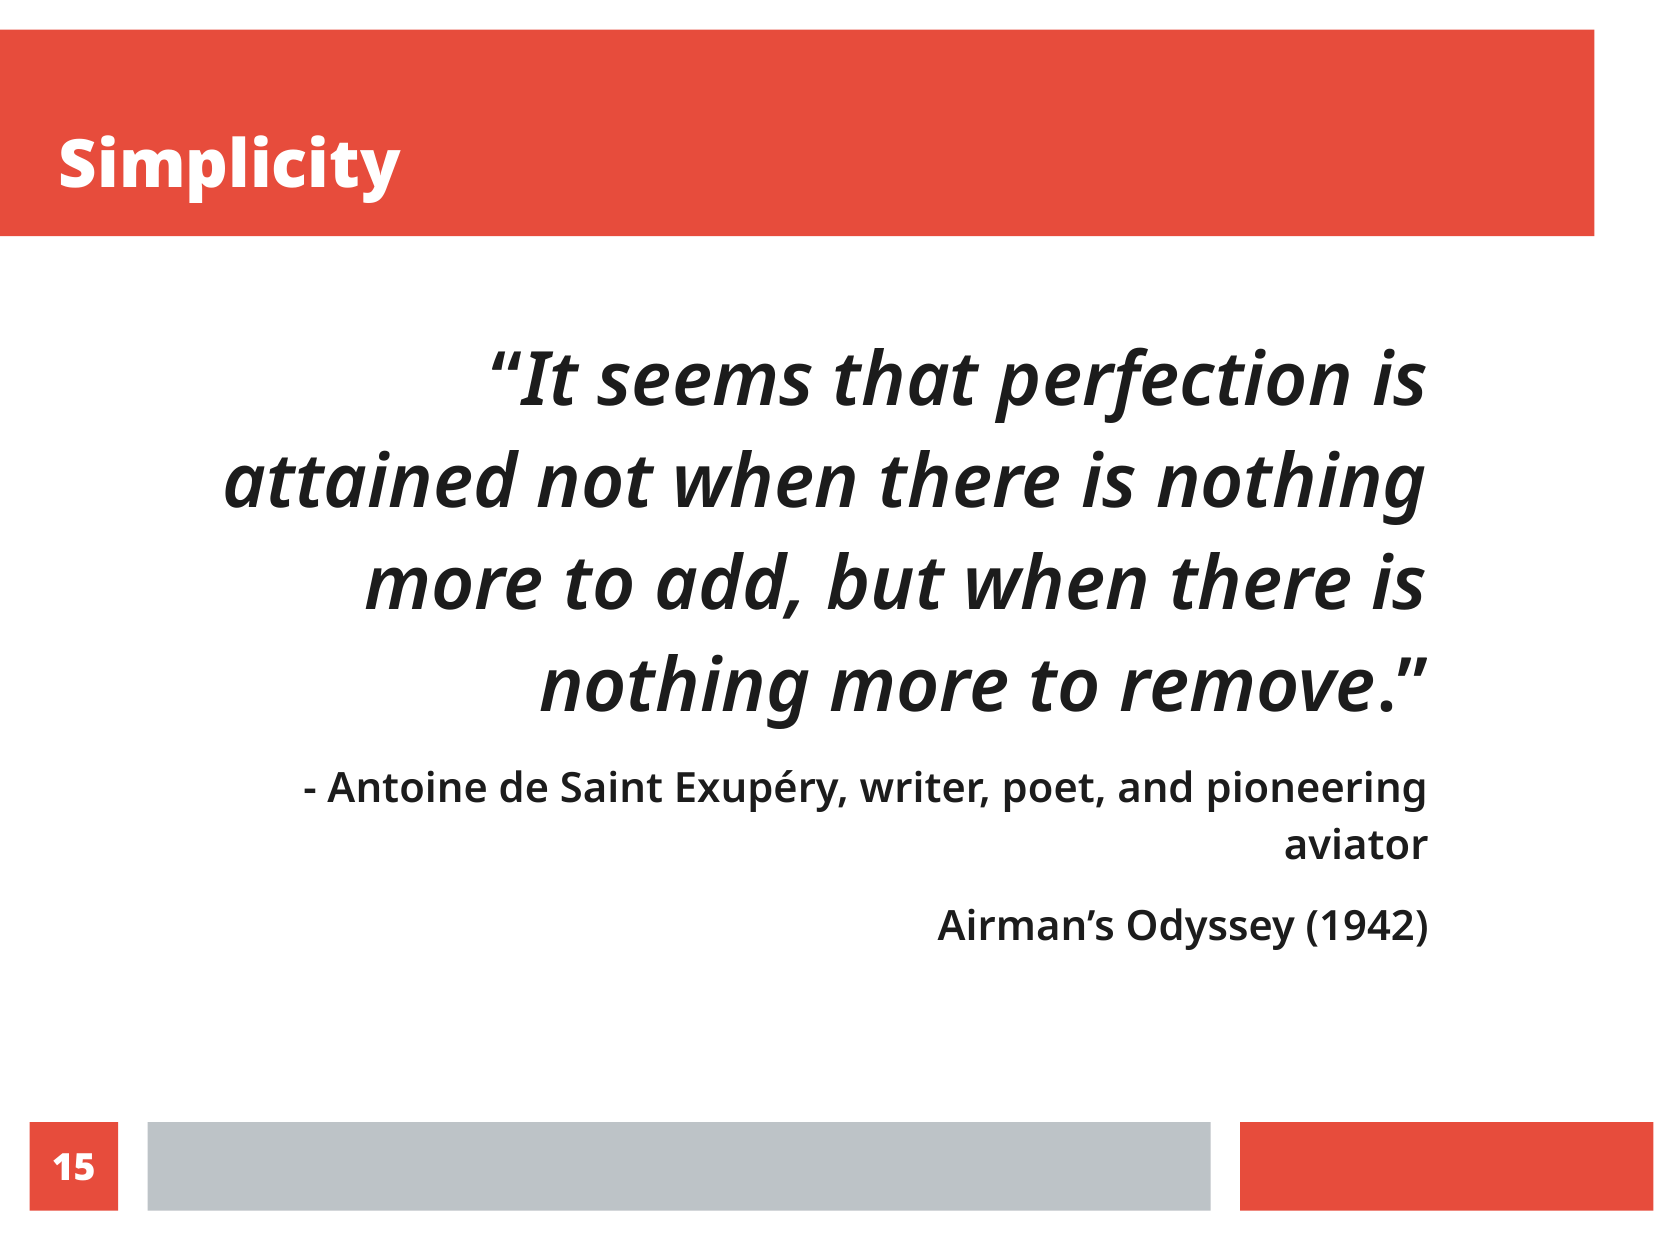

# Simplicity
“It seems that perfection is attained not when there is nothing more to add, but when there is nothing more to remove.”
- Antoine de Saint Exupéry, writer, poet, and pioneering aviator
Airman’s Odyssey (1942)
15